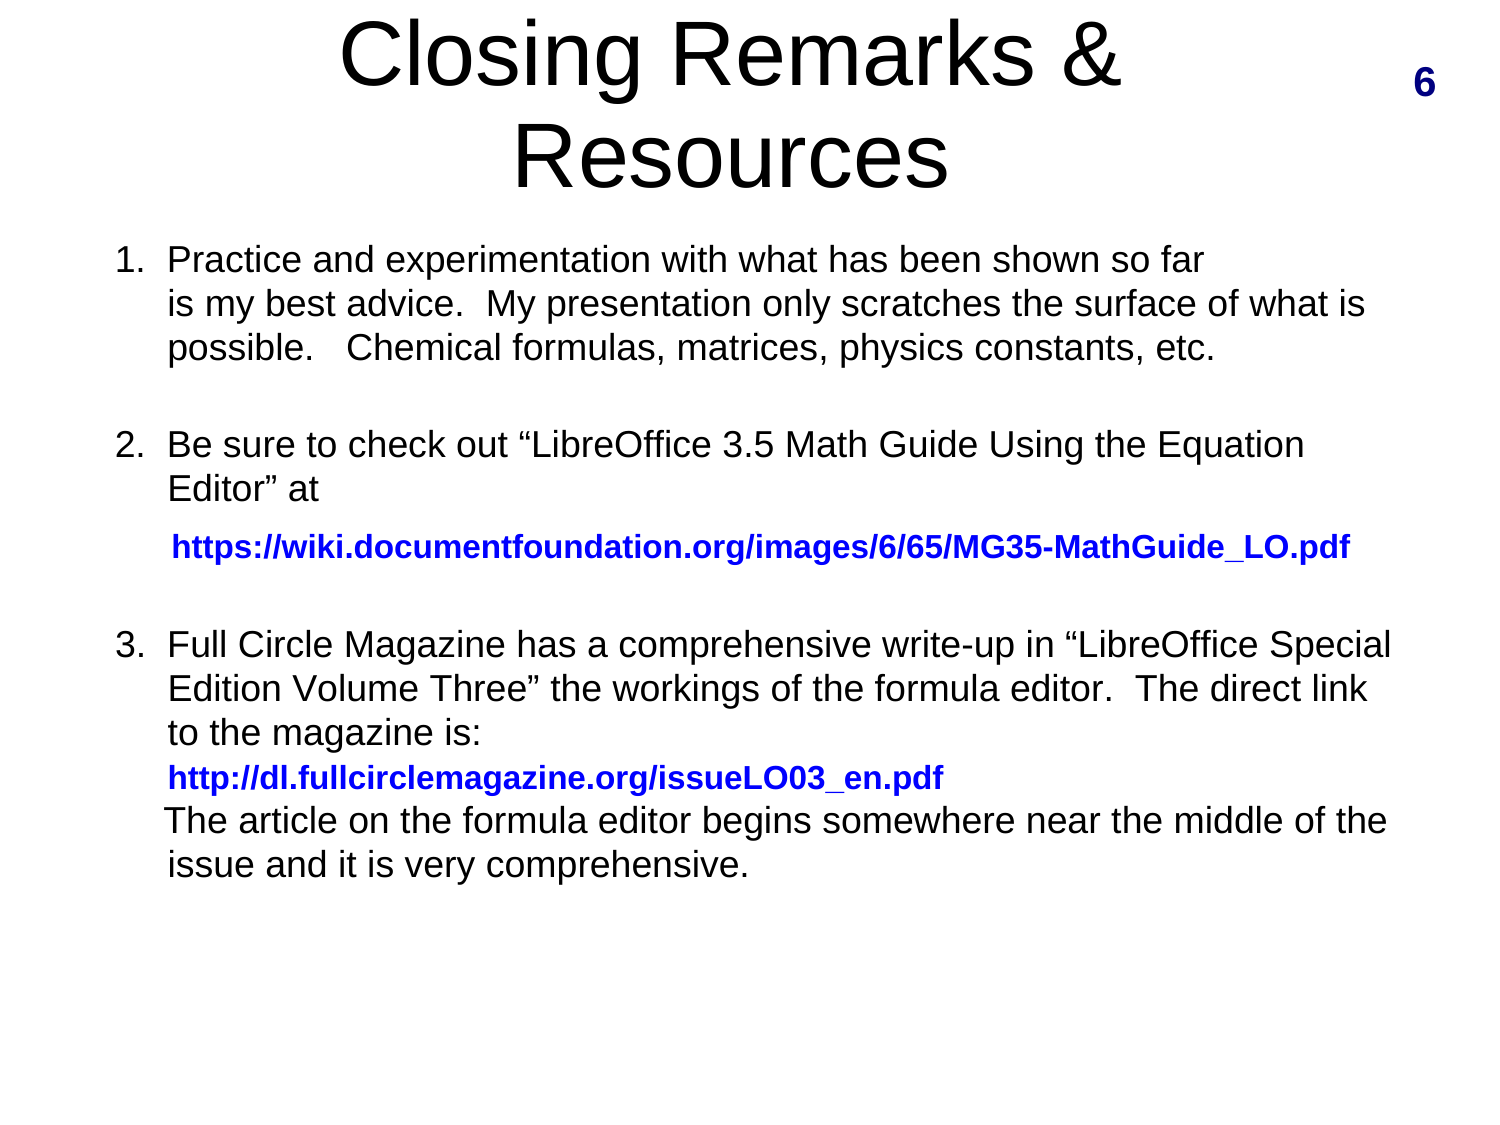

# Closing Remarks & Resources
6
1. Practice and experimentation with what has been shown so far
 is my best advice. My presentation only scratches the surface of what is
 possible. Chemical formulas, matrices, physics constants, etc.
2. Be sure to check out “LibreOffice 3.5 Math Guide Using the Equation
 Editor” at
 https://wiki.documentfoundation.org/images/6/65/MG35-MathGuide_LO.pdf
 3. Full Circle Magazine has a comprehensive write-up in “LibreOffice Special
 Edition Volume Three” the workings of the formula editor. The direct link
 to the magazine is:
 http://dl.fullcirclemagazine.org/issueLO03_en.pdf
 The article on the formula editor begins somewhere near the middle of the
 issue and it is very comprehensive.